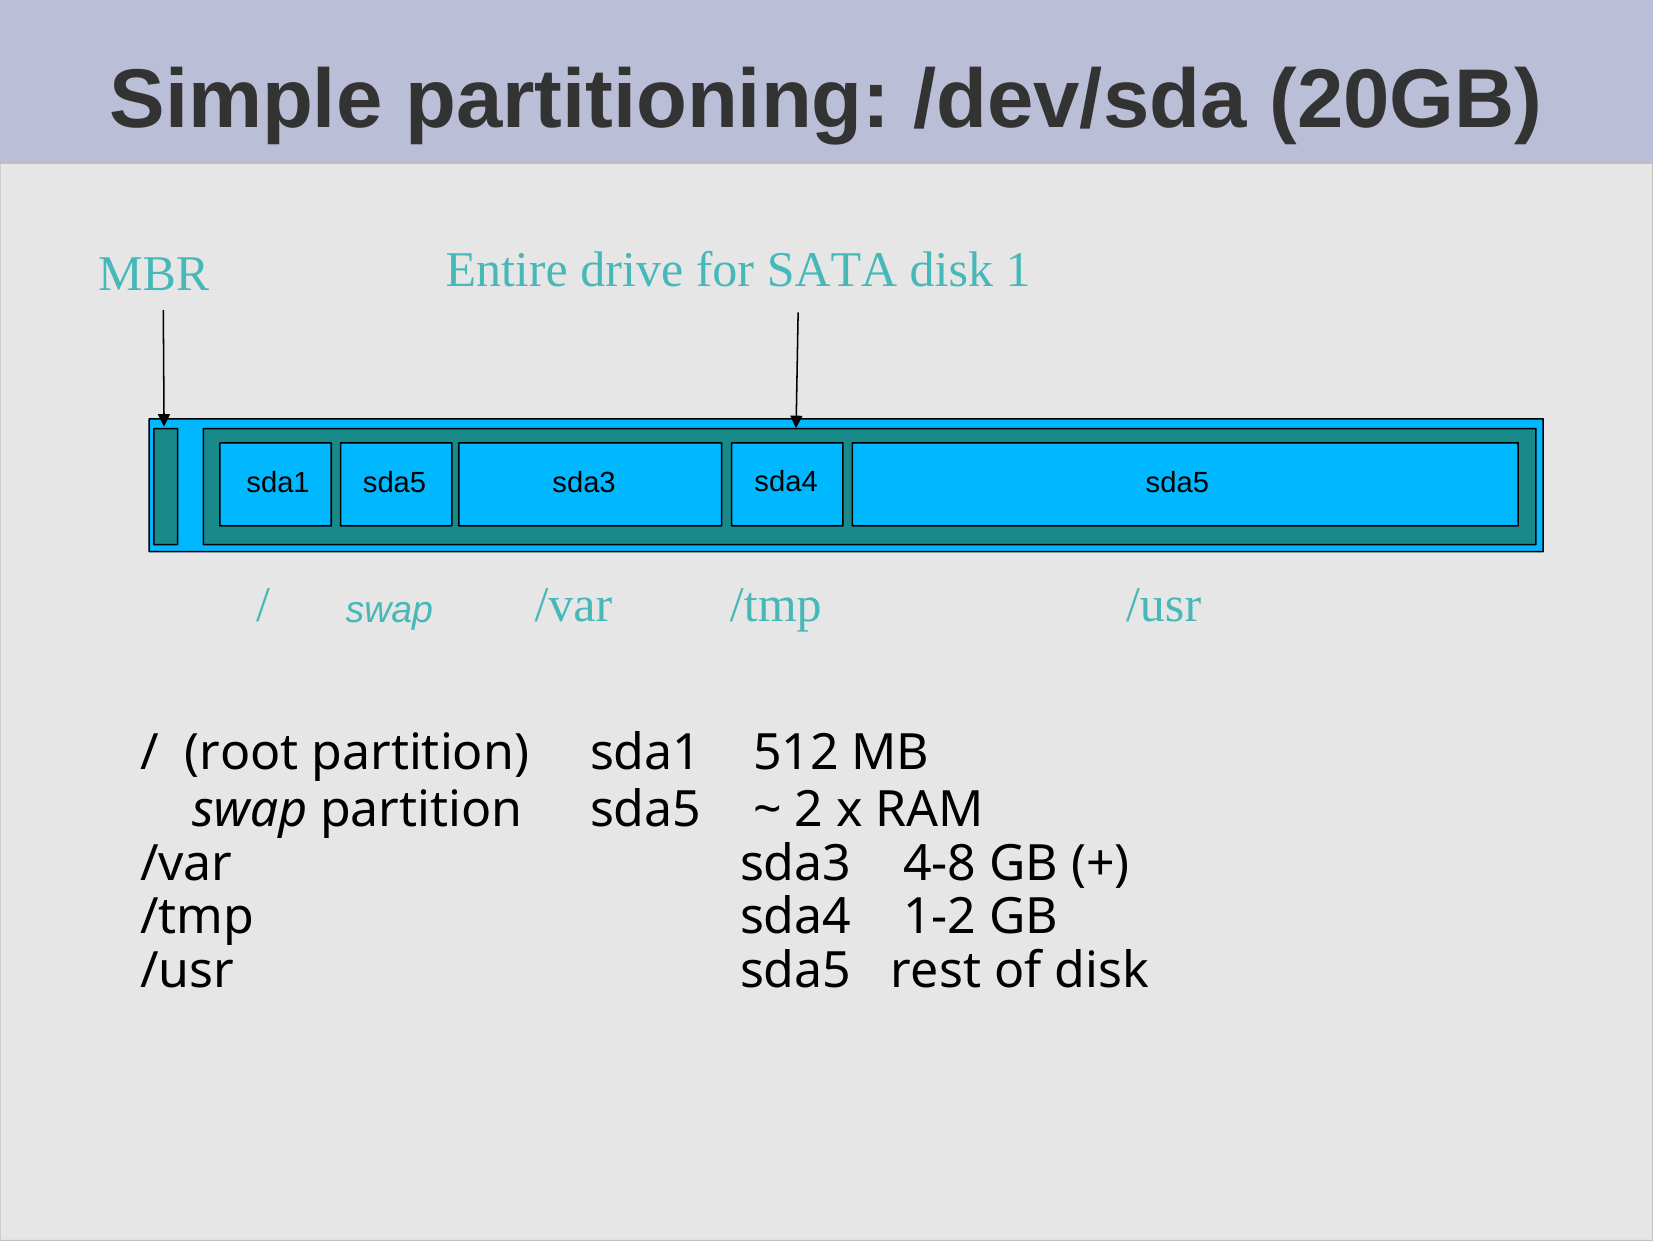

# Simple partitioning: /dev/sda (20GB)
Entire drive for SATA disk 1
MBR
sda4
 sda1
sda5
sda3
sda5
/
/var
/tmp
/usr
swap
/ (root partition) 	sda1 512 MB
 swap partition 	sda5 ~ 2 x RAM
/var 		sda3 4-8 GB (+)
/tmp 		sda4 1-2 GB
/usr 		sda5 rest of disk